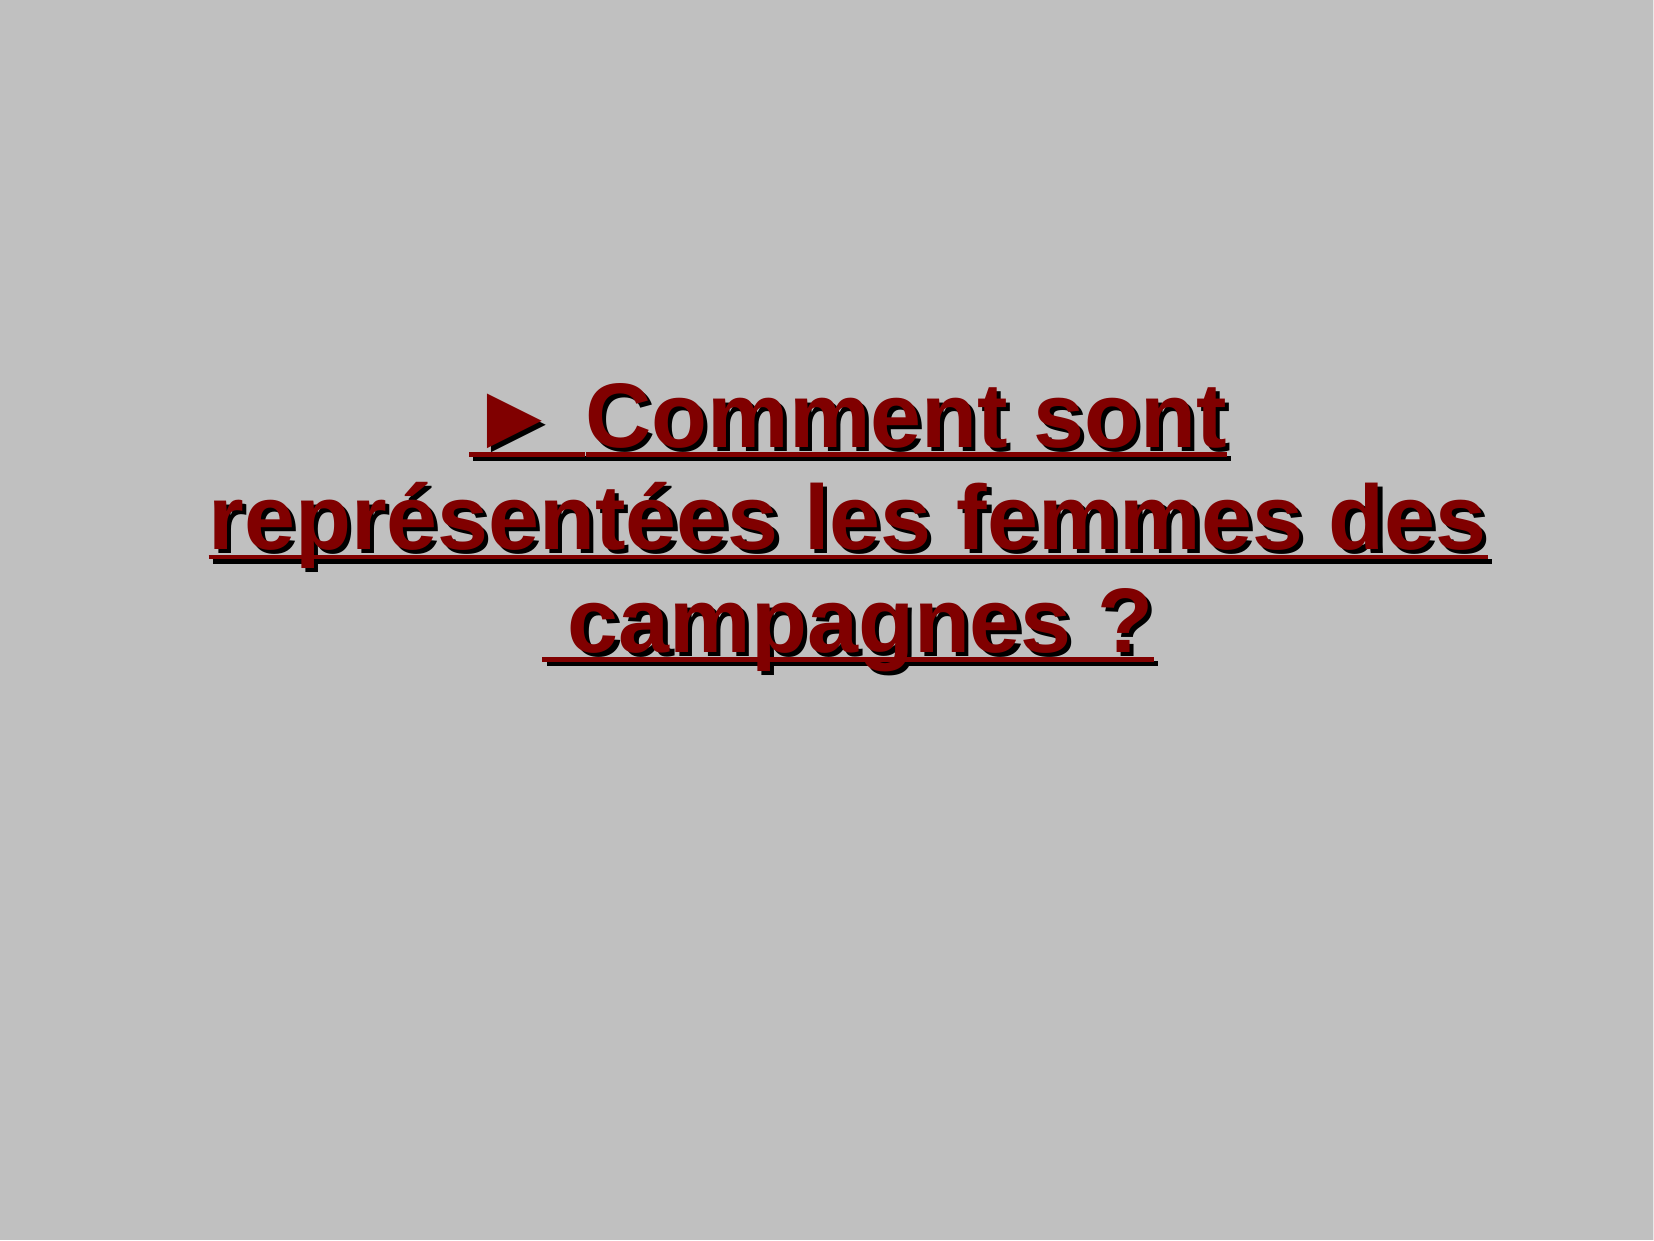

► Comment sont représentées les femmes des
 campagnes ?